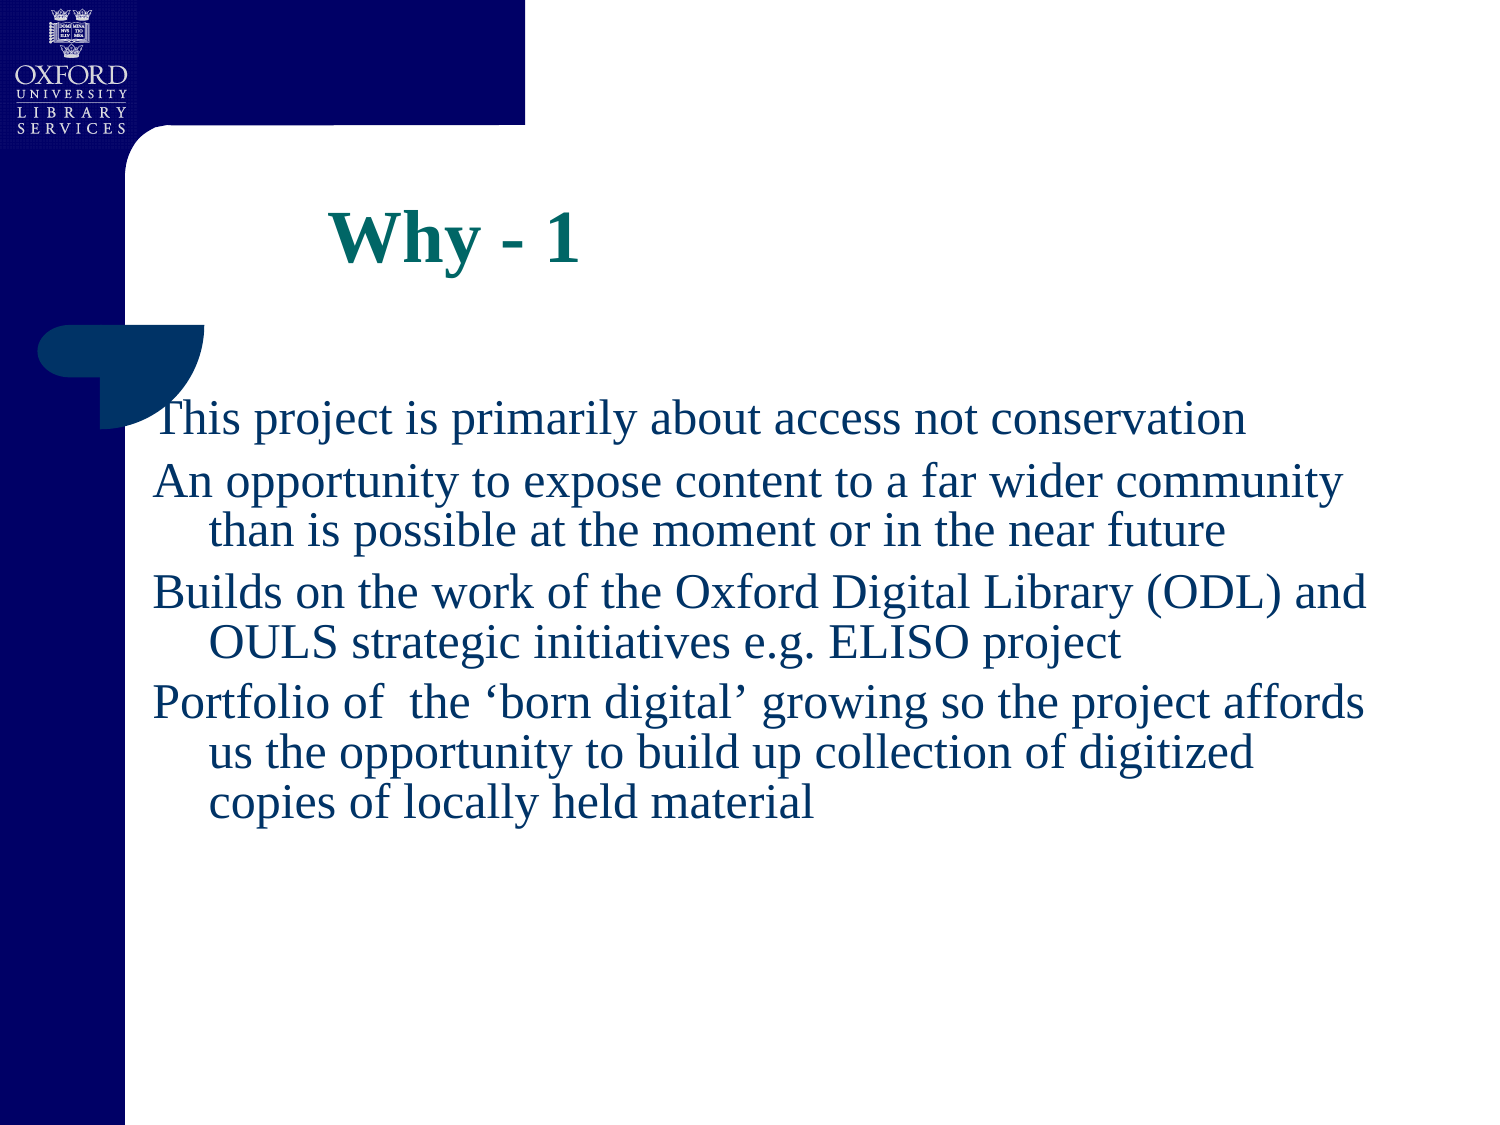

# Why - 1
This project is primarily about access not conservation
An opportunity to expose content to a far wider community than is possible at the moment or in the near future
Builds on the work of the Oxford Digital Library (ODL) and OULS strategic initiatives e.g. ELISO project
Portfolio of the ‘born digital’ growing so the project affords us the opportunity to build up collection of digitized copies of locally held material